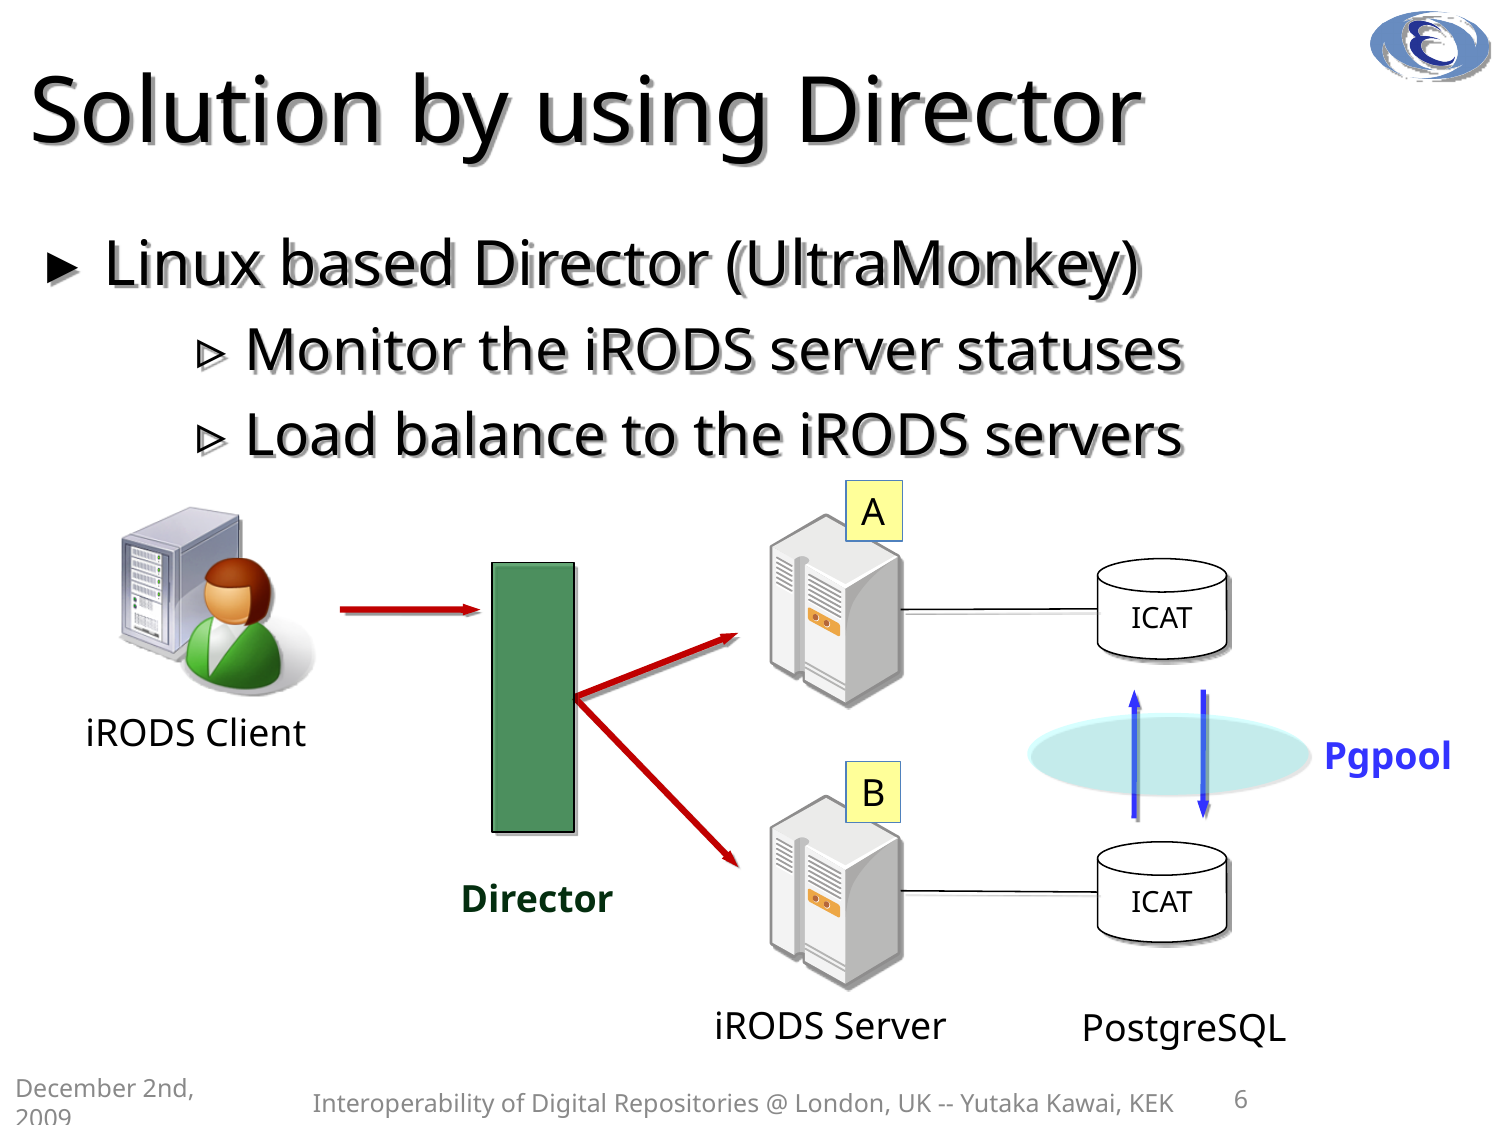

# Solution by using Director
Linux based Director (UltraMonkey)
Monitor the iRODS server statuses
Load balance to the iRODS servers
A
ICAT
iRODS Client
Pgpool
B
ICAT
Director
iRODS Server
PostgreSQL
December 2nd, 2009
Interoperability of Digital Repositories @ London, UK -- Yutaka Kawai, KEK
6